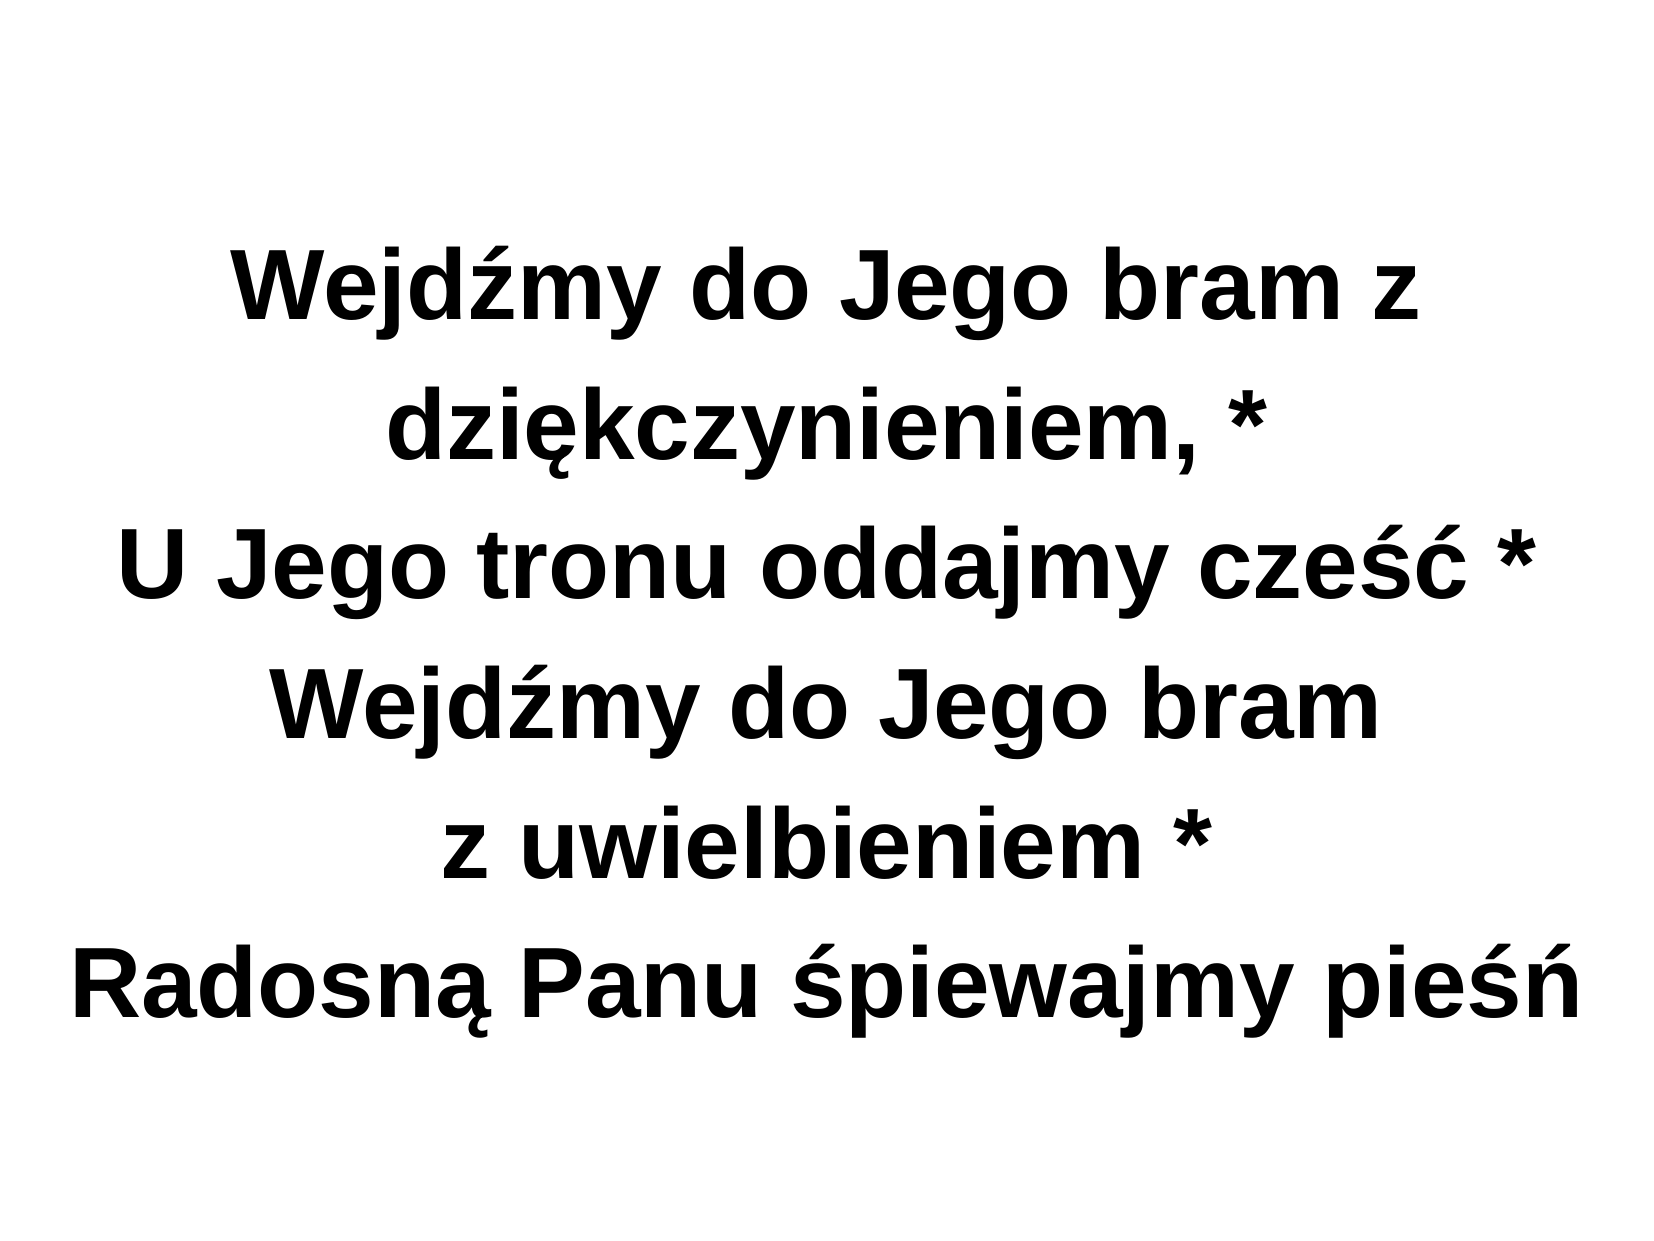

# Wejdźmy do Jego bram z dziękczynieniem, *
U Jego tronu oddajmy cześć *
Wejdźmy do Jego bram
z uwielbieniem *
Radosną Panu śpiewajmy pieśń